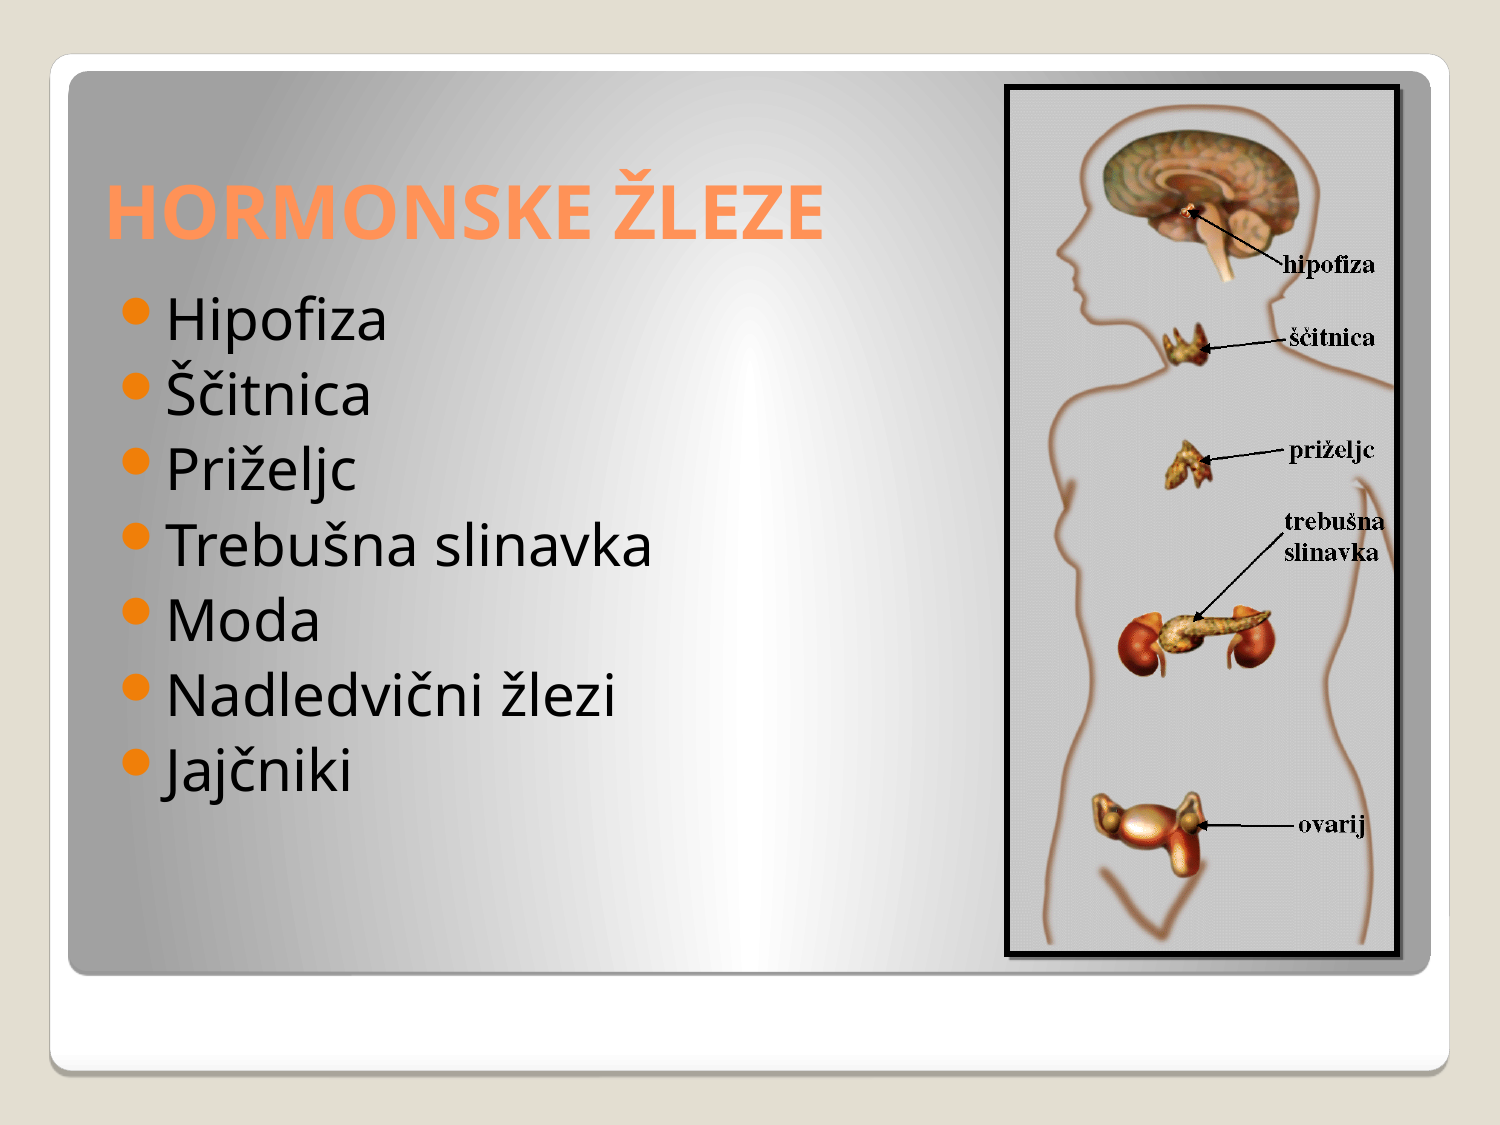

# HORMONSKE ŽLEZE
Hipofiza
Ščitnica
Priželjc
Trebušna slinavka
Moda
Nadledvični žlezi
Jajčniki